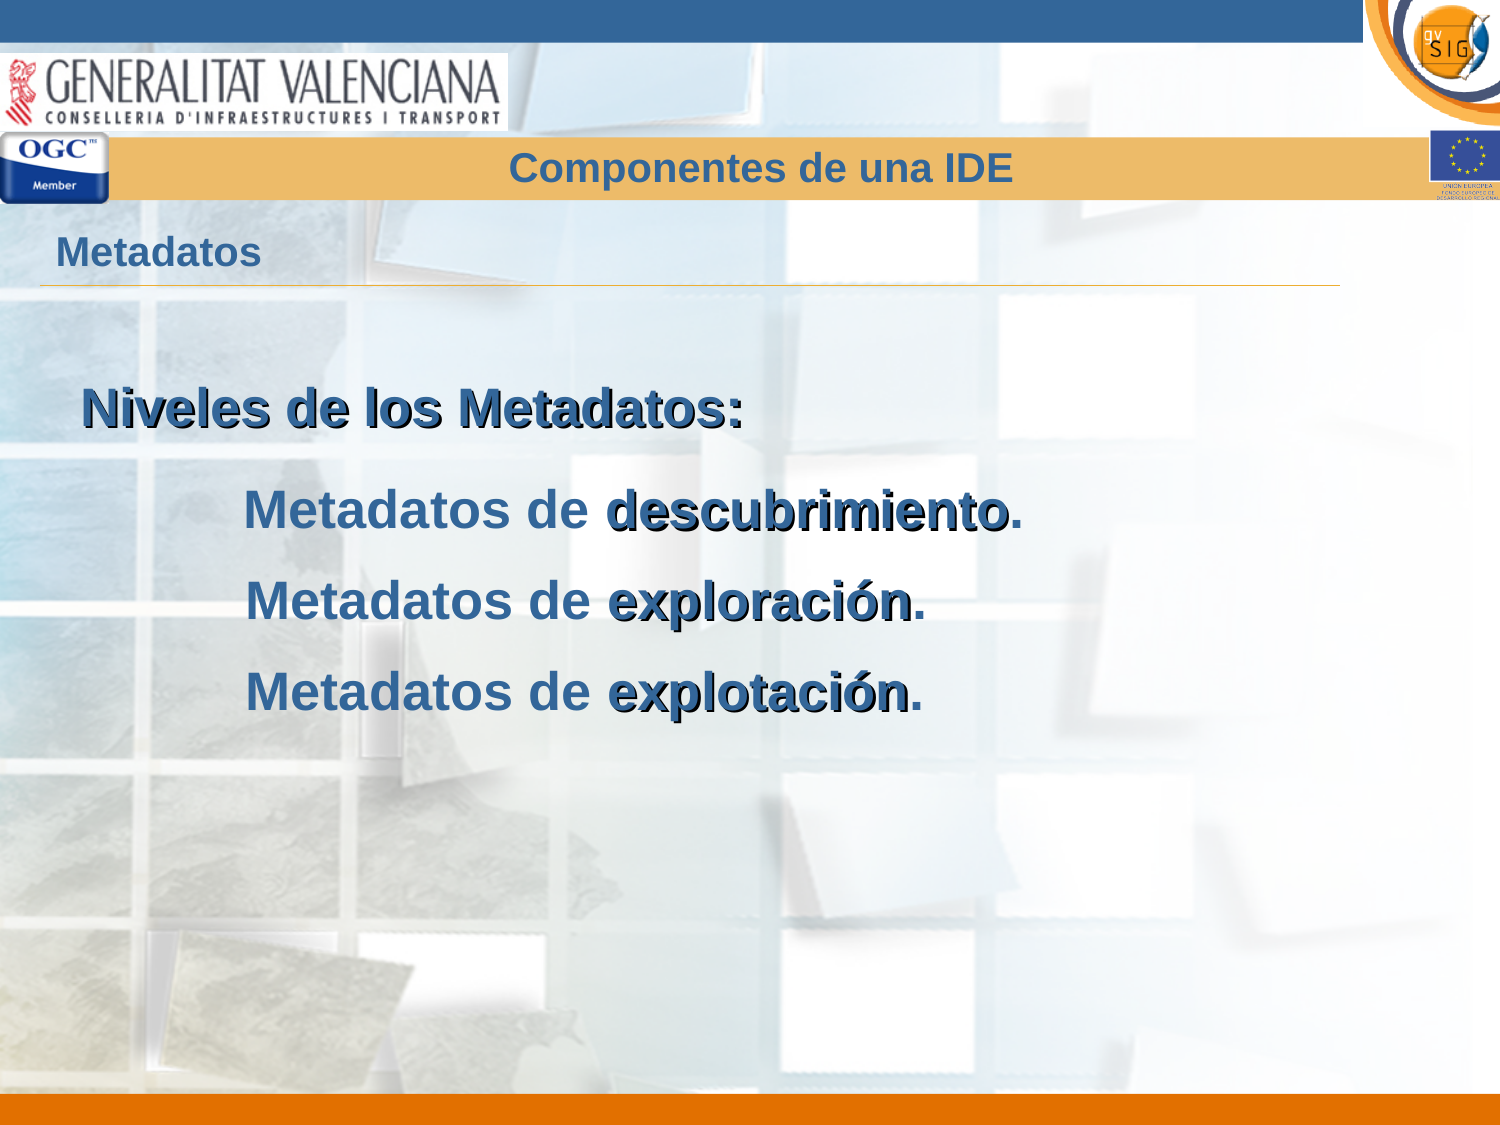

Componentes de una IDE
Metadatos
Niveles de los Metadatos:
 Metadatos de descubrimiento.
 Metadatos de exploración.
 Metadatos de explotación.